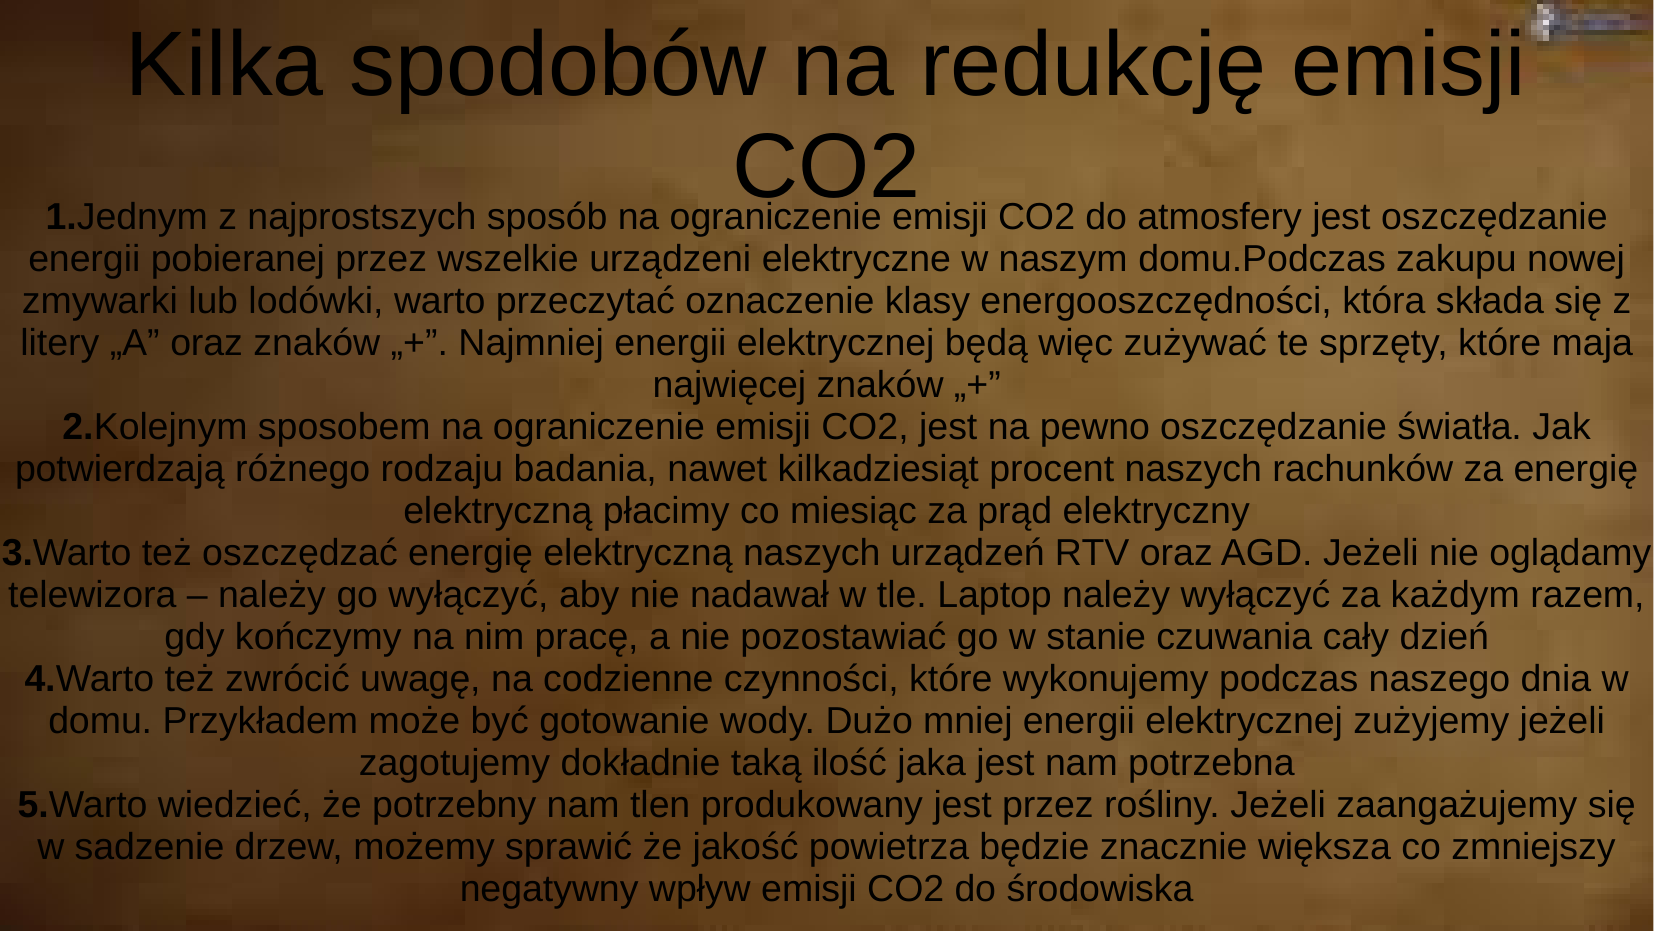

# Kilka spodobów na redukcję emisji CO2
1.Jednym z najprostszych sposób na ograniczenie emisji CO2 do atmosfery jest oszczędzanie energii pobieranej przez wszelkie urządzeni elektryczne w naszym domu.Podczas zakupu nowej zmywarki lub lodówki, warto przeczytać oznaczenie klasy energooszczędności, która składa się z litery „A” oraz znaków „+”. Najmniej energii elektrycznej będą więc zużywać te sprzęty, które maja najwięcej znaków „+”
2.Kolejnym sposobem na ograniczenie emisji CO2, jest na pewno oszczędzanie światła. Jak potwierdzają różnego rodzaju badania, nawet kilkadziesiąt procent naszych rachunków za energię elektryczną płacimy co miesiąc za prąd elektryczny
3.Warto też oszczędzać energię elektryczną naszych urządzeń RTV oraz AGD. Jeżeli nie oglądamy telewizora – należy go wyłączyć, aby nie nadawał w tle. Laptop należy wyłączyć za każdym razem, gdy kończymy na nim pracę, a nie pozostawiać go w stanie czuwania cały dzień
4.Warto też zwrócić uwagę, na codzienne czynności, które wykonujemy podczas naszego dnia w domu. Przykładem może być gotowanie wody. Dużo mniej energii elektrycznej zużyjemy jeżeli zagotujemy dokładnie taką ilość jaka jest nam potrzebna
5.Warto wiedzieć, że potrzebny nam tlen produkowany jest przez rośliny. Jeżeli zaangażujemy się w sadzenie drzew, możemy sprawić że jakość powietrza będzie znacznie większa co zmniejszy negatywny wpływ emisji CO2 do środowiska